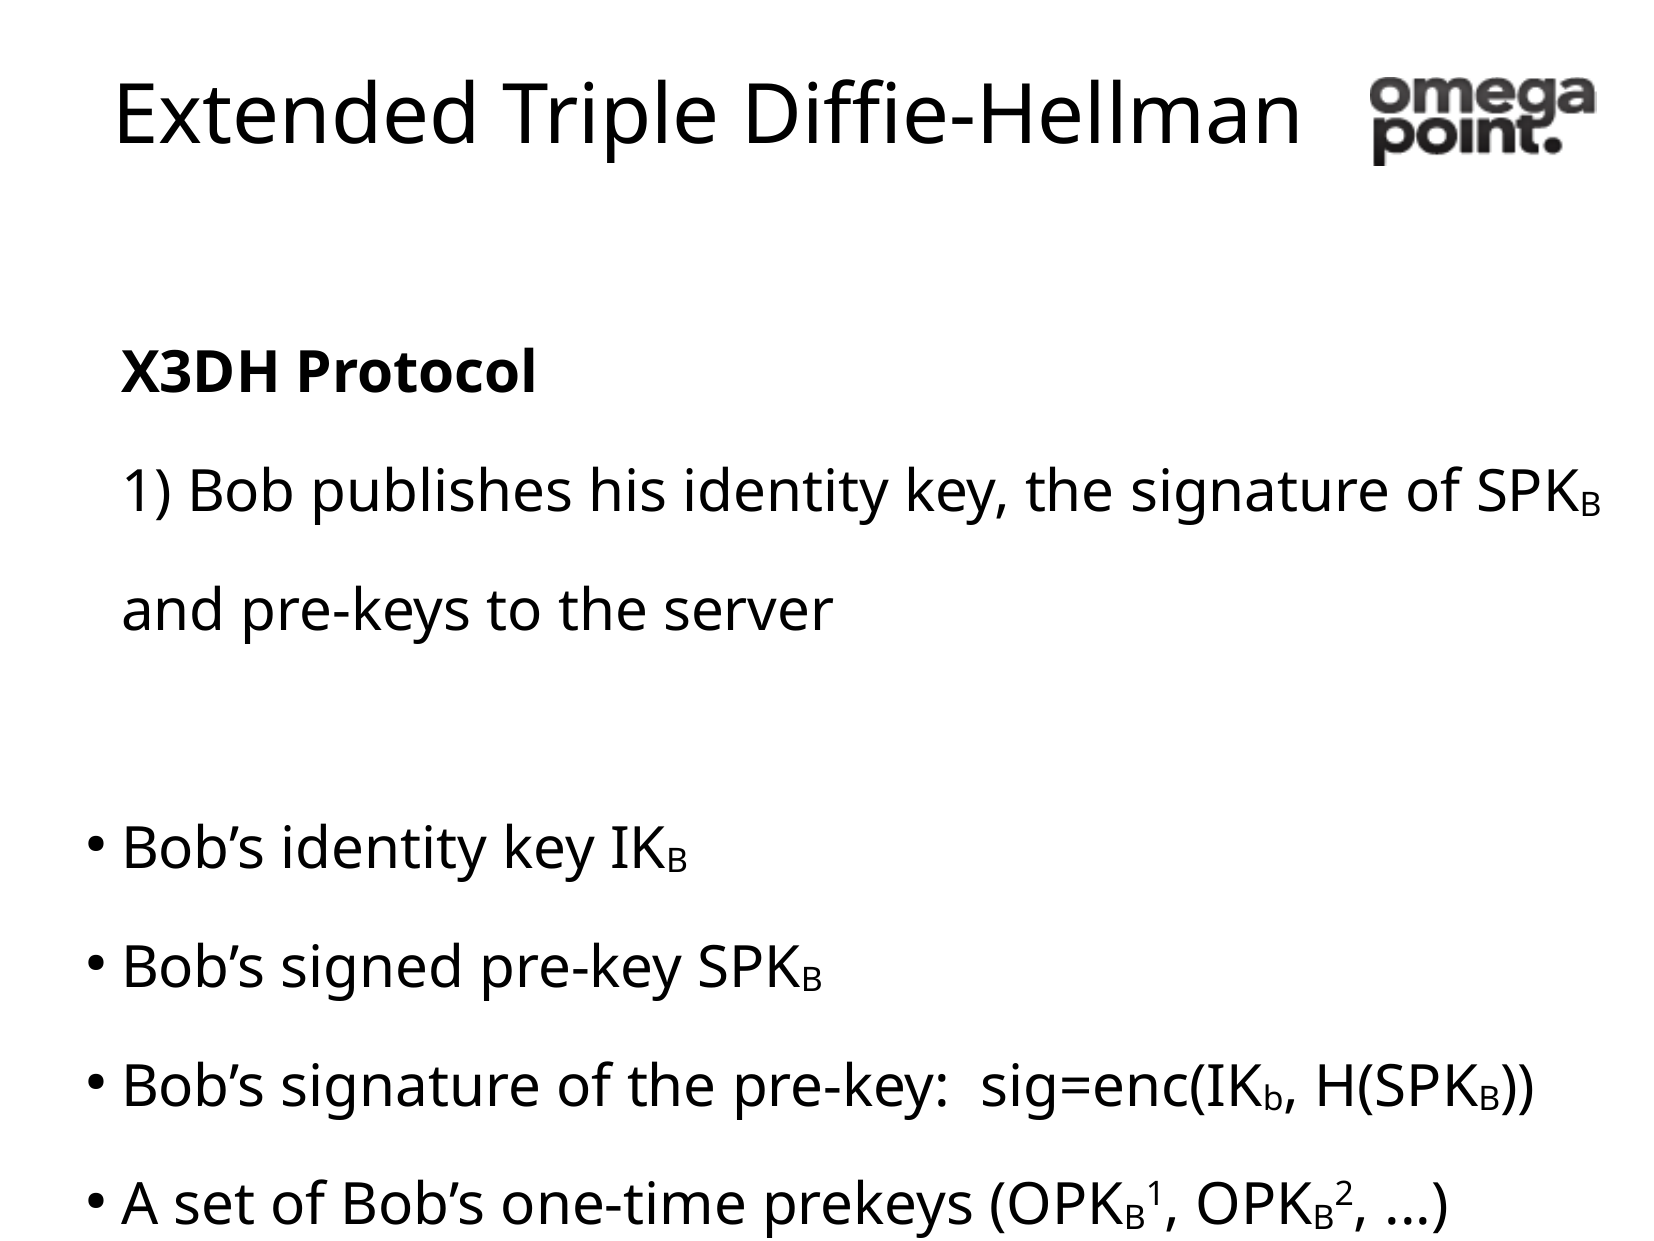

Extended Triple Diffie-Hellman
X3DH Protocol
1) Bob publishes his identity key, the signature of SPKB and pre-keys to the server
Bob’s identity key IKB
Bob’s signed pre-key SPKB
Bob’s signature of the pre-key: sig=enc(IKb, H(SPKB))
A set of Bob’s one-time prekeys (OPKB1, OPKB2, ...)